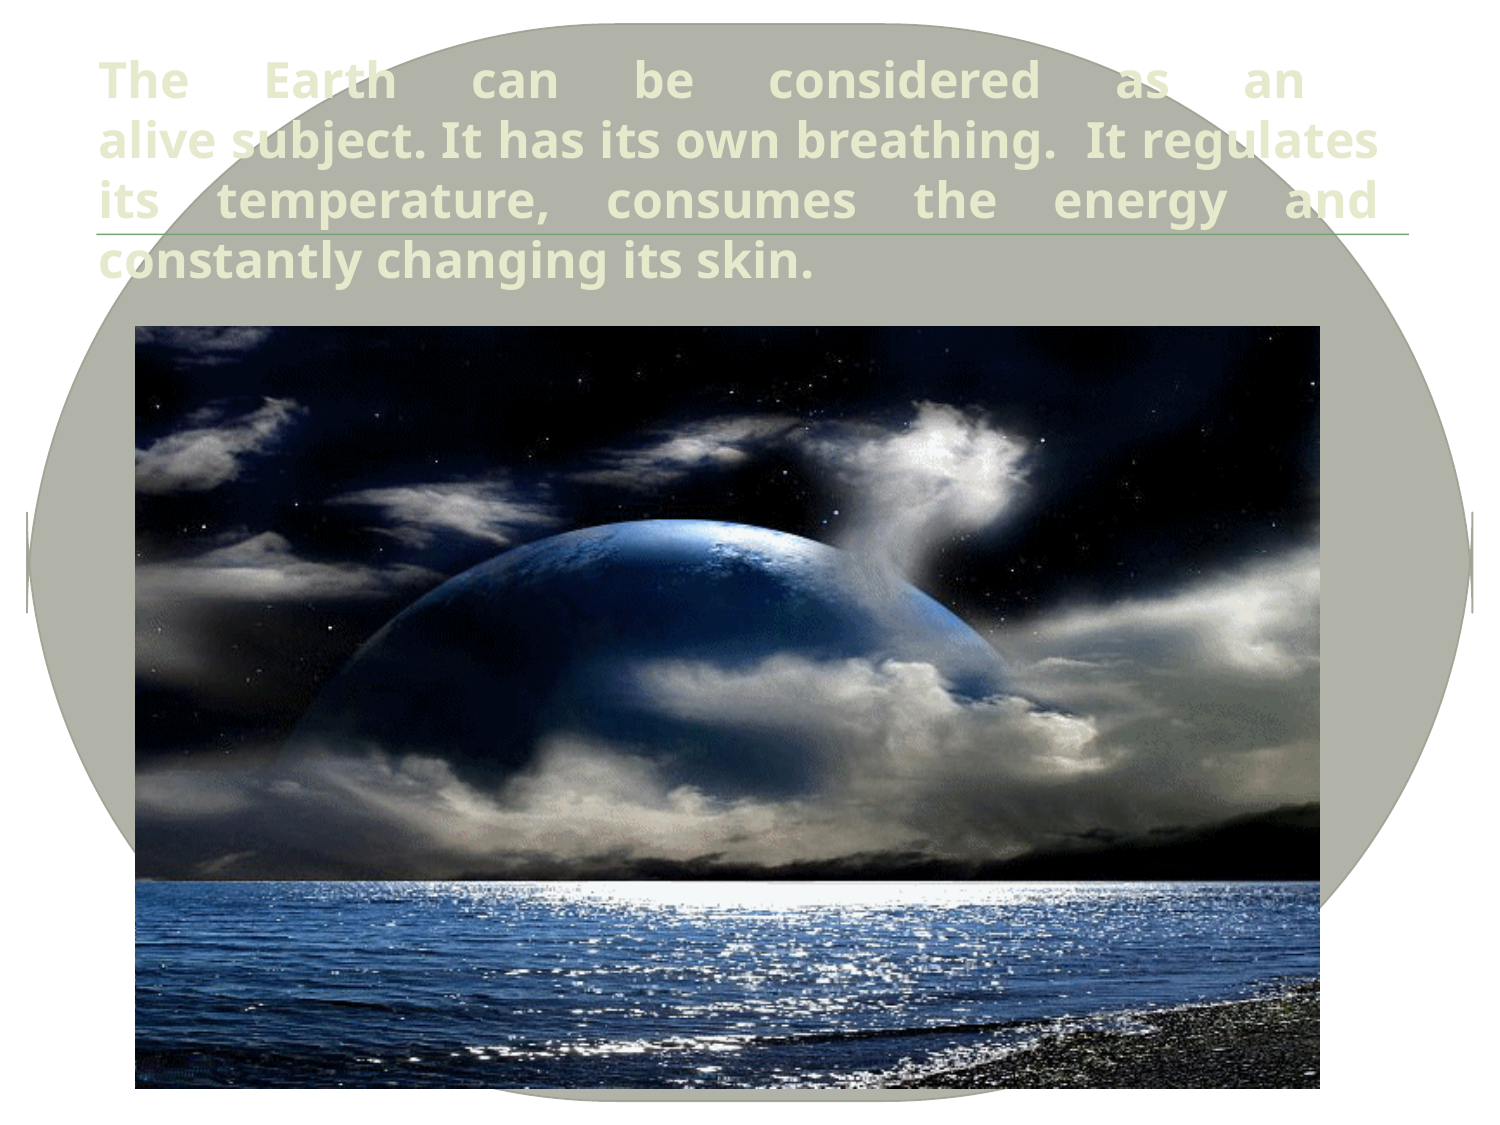

# The Earth can be considered as an alive subject. It has its own breathing. It regulates its temperature, consumes the energy and constantly changing its skin.